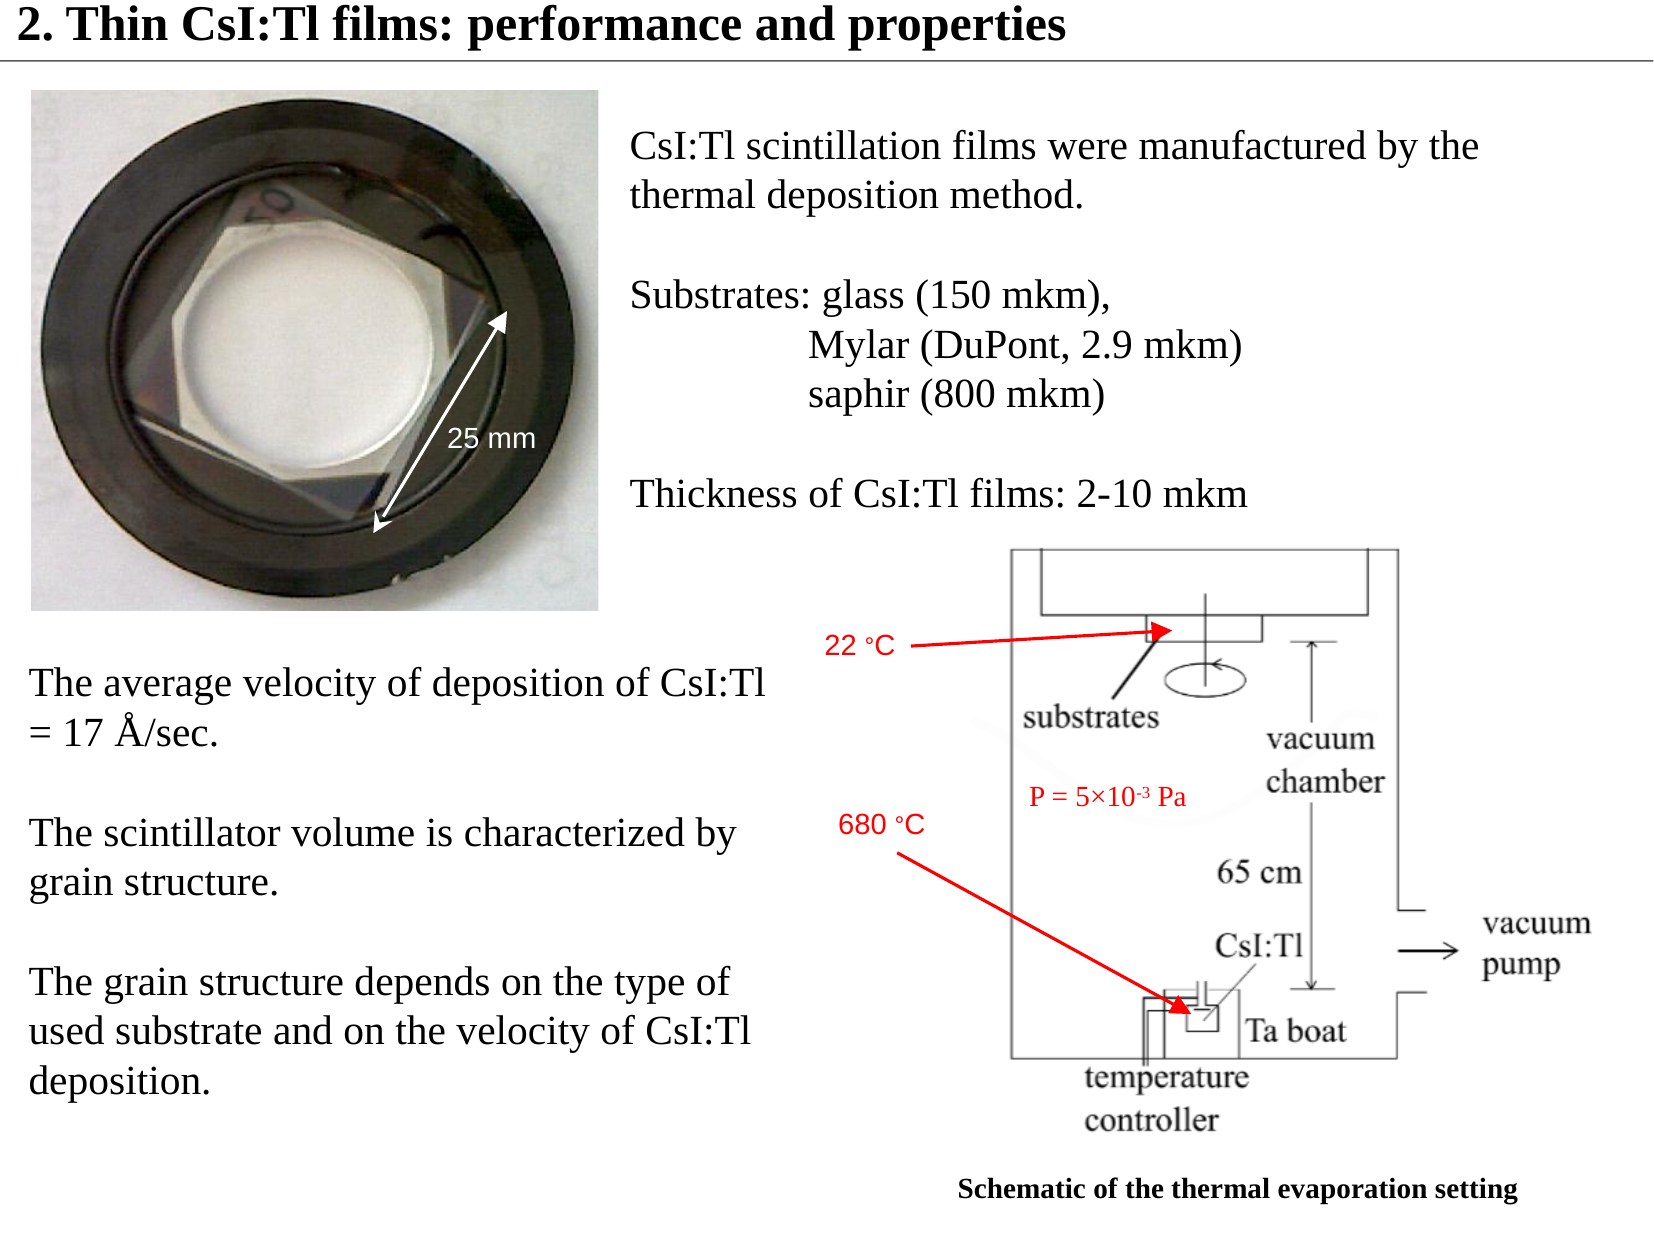

2. Thin CsI:Tl films: performance and properties
CsI:Tl scintillation films were manufactured by the thermal deposition method.
Substrates: glass (150 mkm),
 Mylar (DuPont, 2.9 mkm)
 saphir (800 mkm)
Thickness of CsI:Tl films: 2-10 mkm
25 mm
22 ०C
The average velocity of deposition of CsI:Tl = 17 Å/sec.
The scintillator volume is characterized by grain structure.
The grain structure depends on the type of used substrate and on the velocity of CsI:Tl deposition.
P = 5×10-3 Pa
680 ०C
Schematic of the thermal evaporation setting